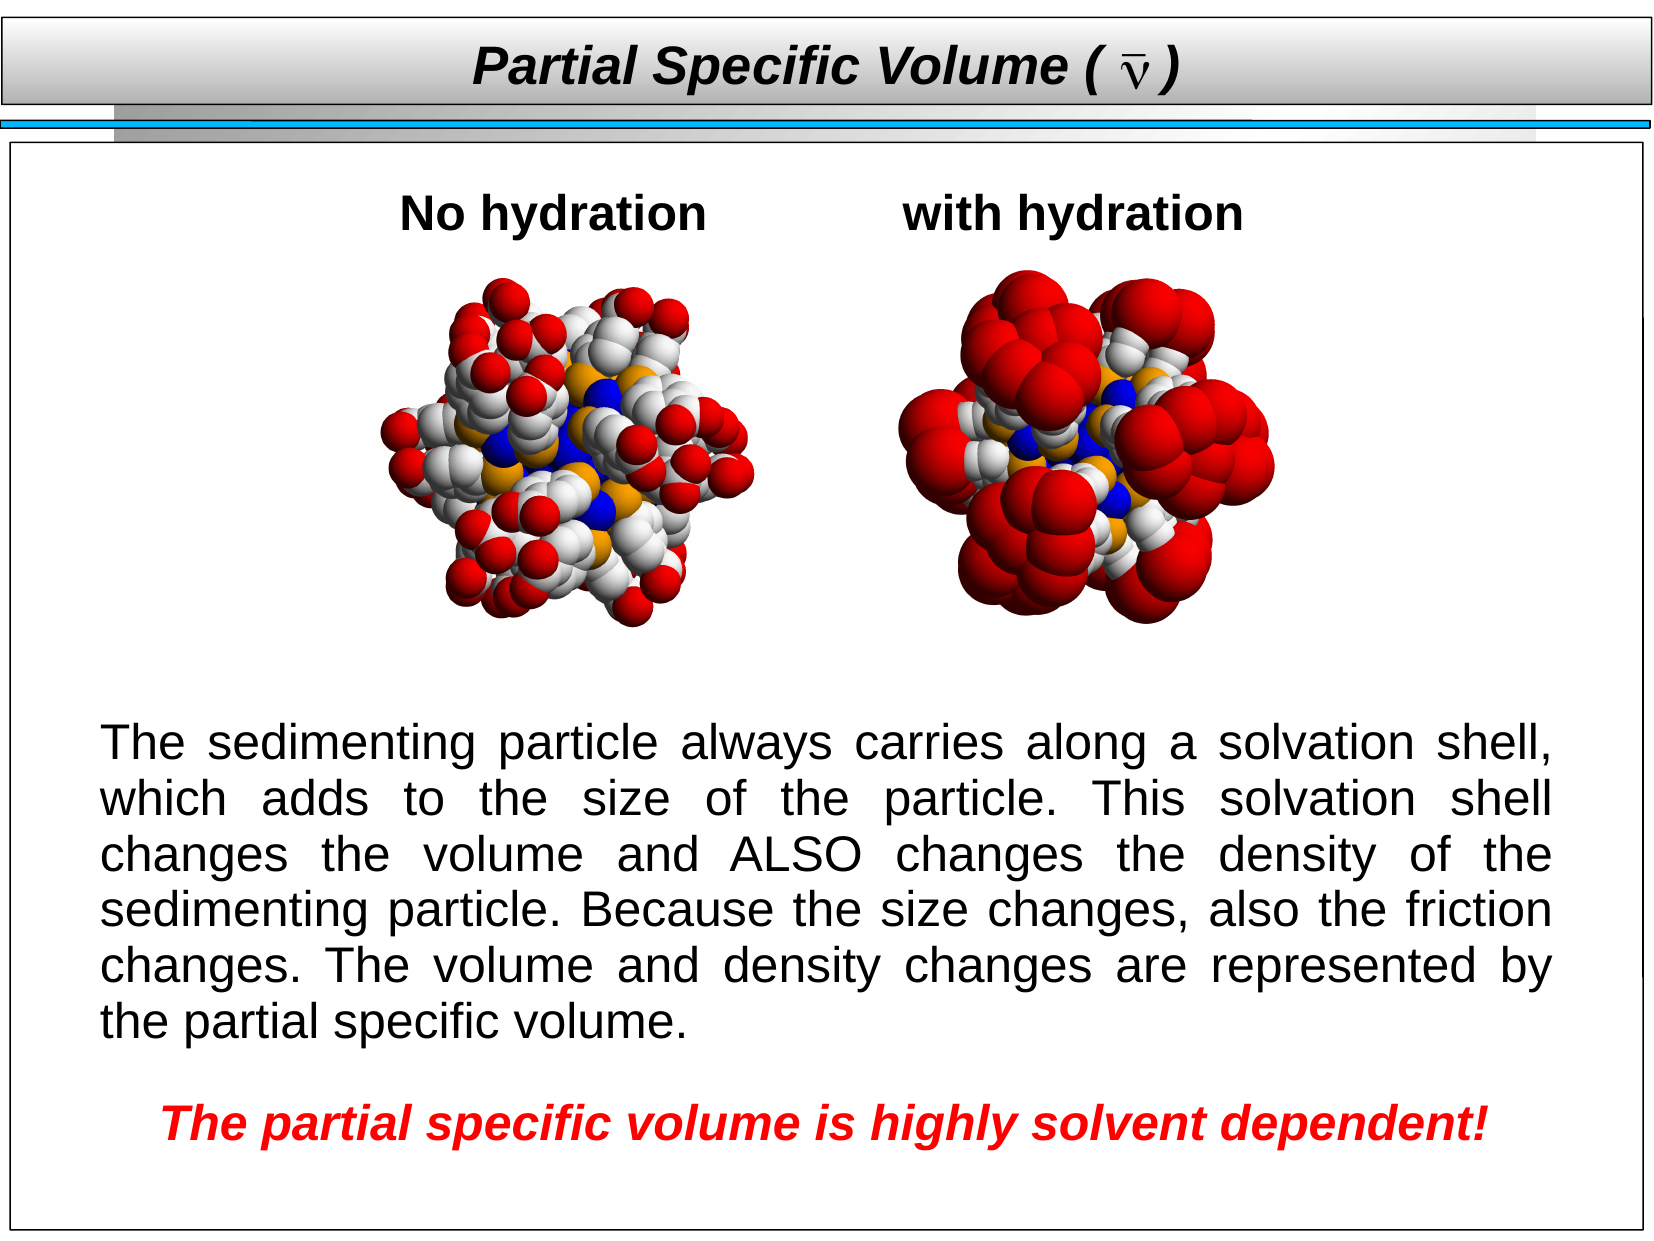

Partial Specific Volume ( )
No hydration with hydration
The sedimenting particle always carries along a solvation shell, which adds to the size of the particle. This solvation shell changes the volume and ALSO changes the density of the sedimenting particle. Because the size changes, also the friction changes. The volume and density changes are represented by the partial specific volume.
The partial specific volume is highly solvent dependent!